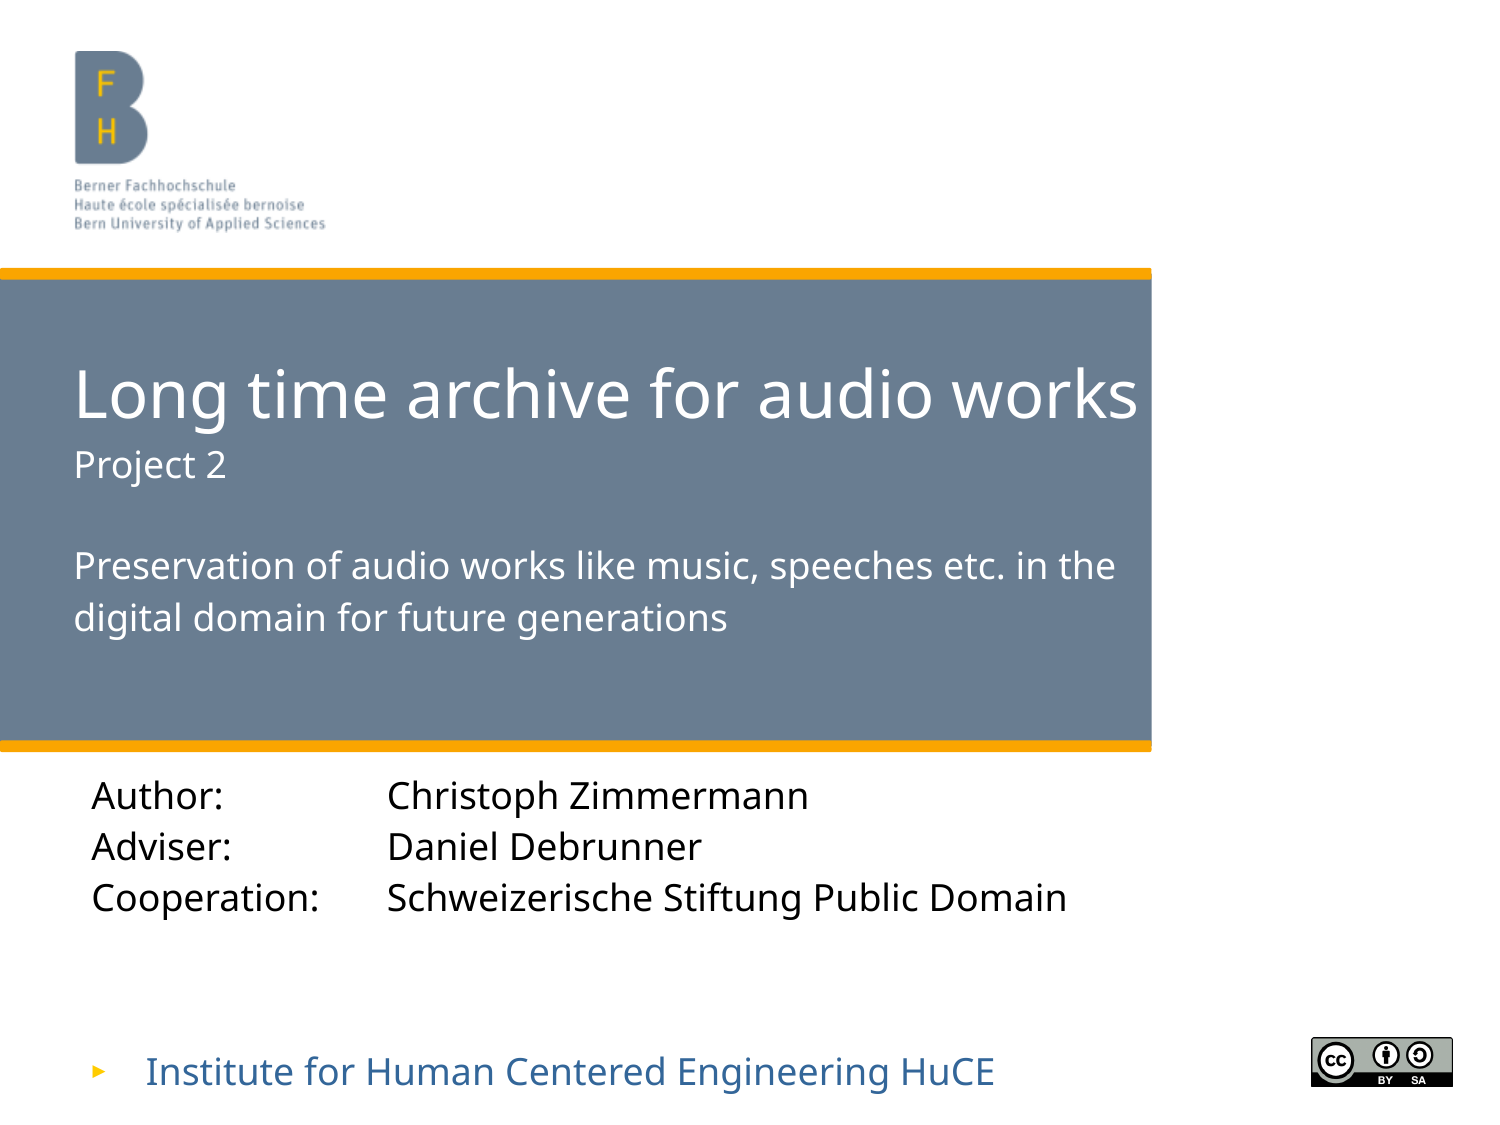

# Long time archive for audio works Project 2 Preservation of audio works like music, speeches etc. in the digital domain for future generations
Author:			Christoph Zimmermann
Adviser:			Daniel Debrunner
Cooperation:	Schweizerische Stiftung Public Domain
Institute for Human Centered Engineering HuCE